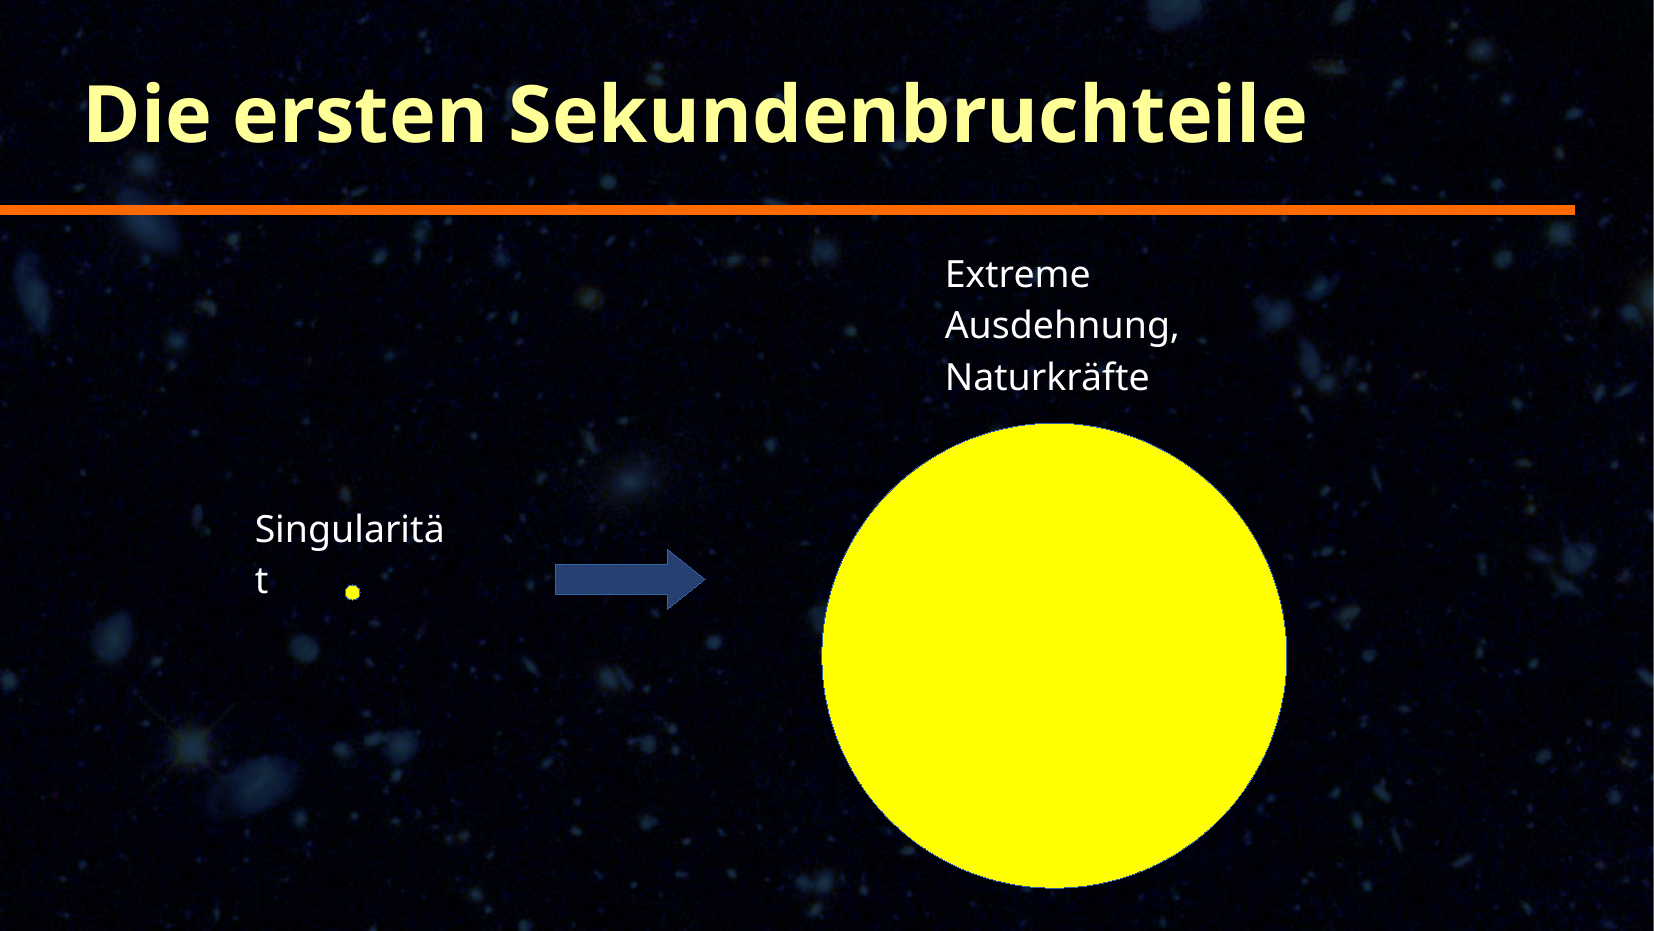

# Die ersten Sekundenbruchteile
Extreme Ausdehnung,
Naturkräfte
Singularität